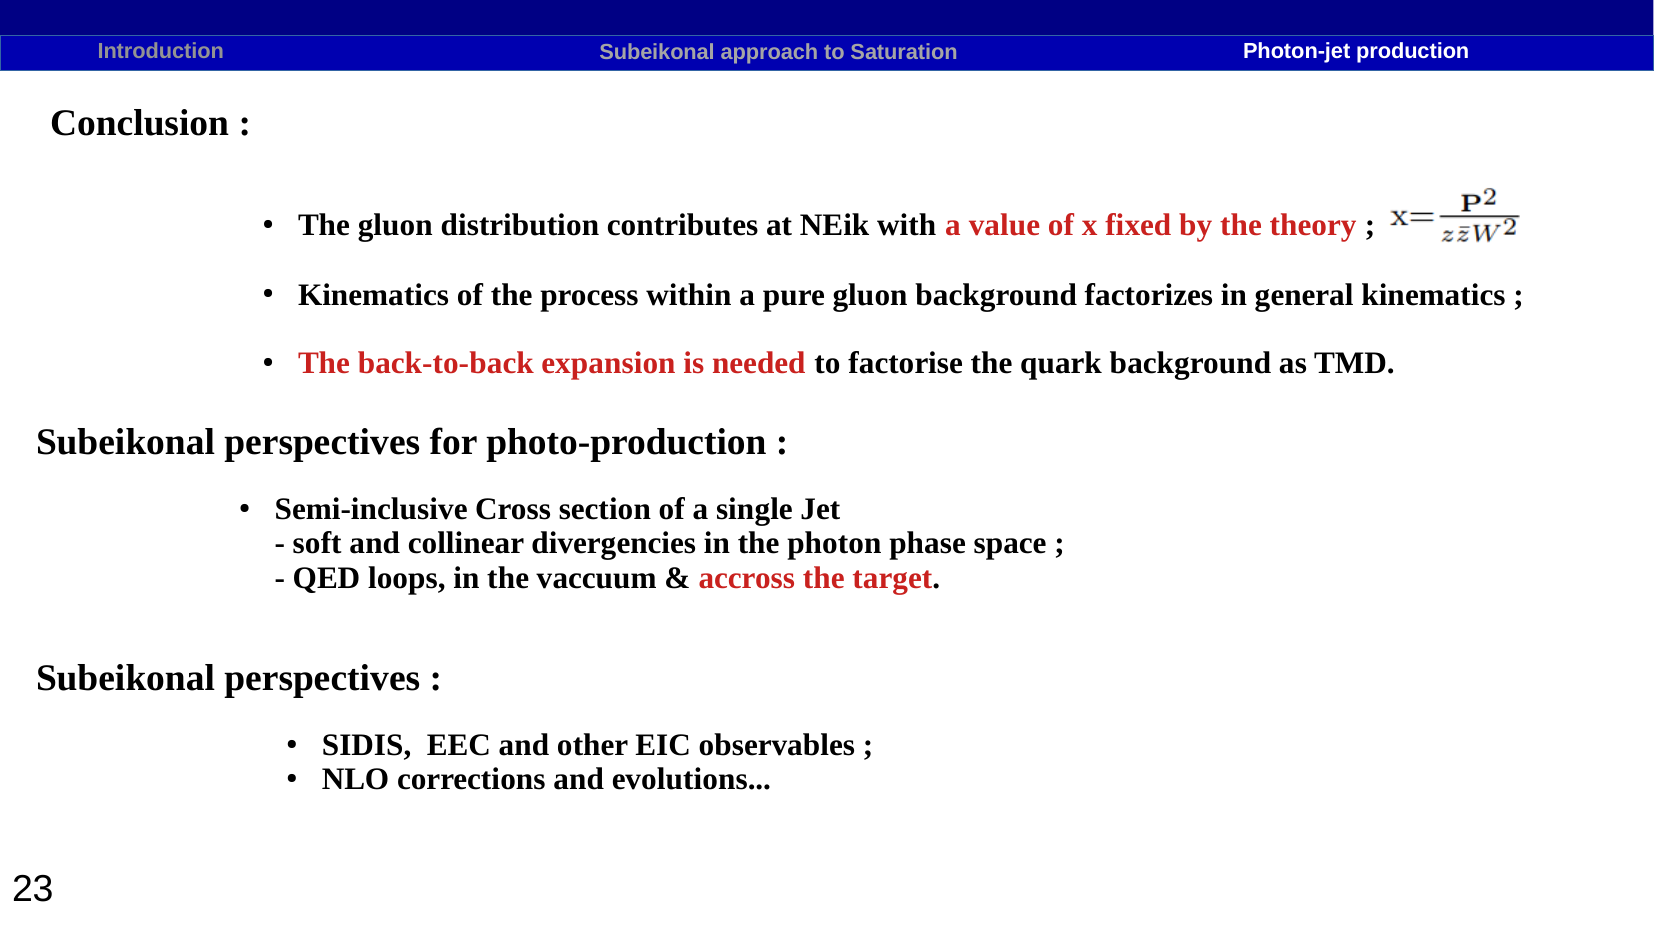

Introduction
Photon-jet production
Subeikonal approach to Saturation
Conclusion :
The gluon distribution contributes at NEik with a value of x fixed by the theory ;
Kinematics of the process within a pure gluon background factorizes in general kinematics ;
The back-to-back expansion is needed to factorise the quark background as TMD.
 Subeikonal perspectives for photo-production :
Semi-inclusive Cross section of a single Jet
- soft and collinear divergencies in the photon phase space ;
- QED loops, in the vaccuum & accross the target.
 Subeikonal perspectives :
SIDIS, EEC and other EIC observables ;
NLO corrections and evolutions...